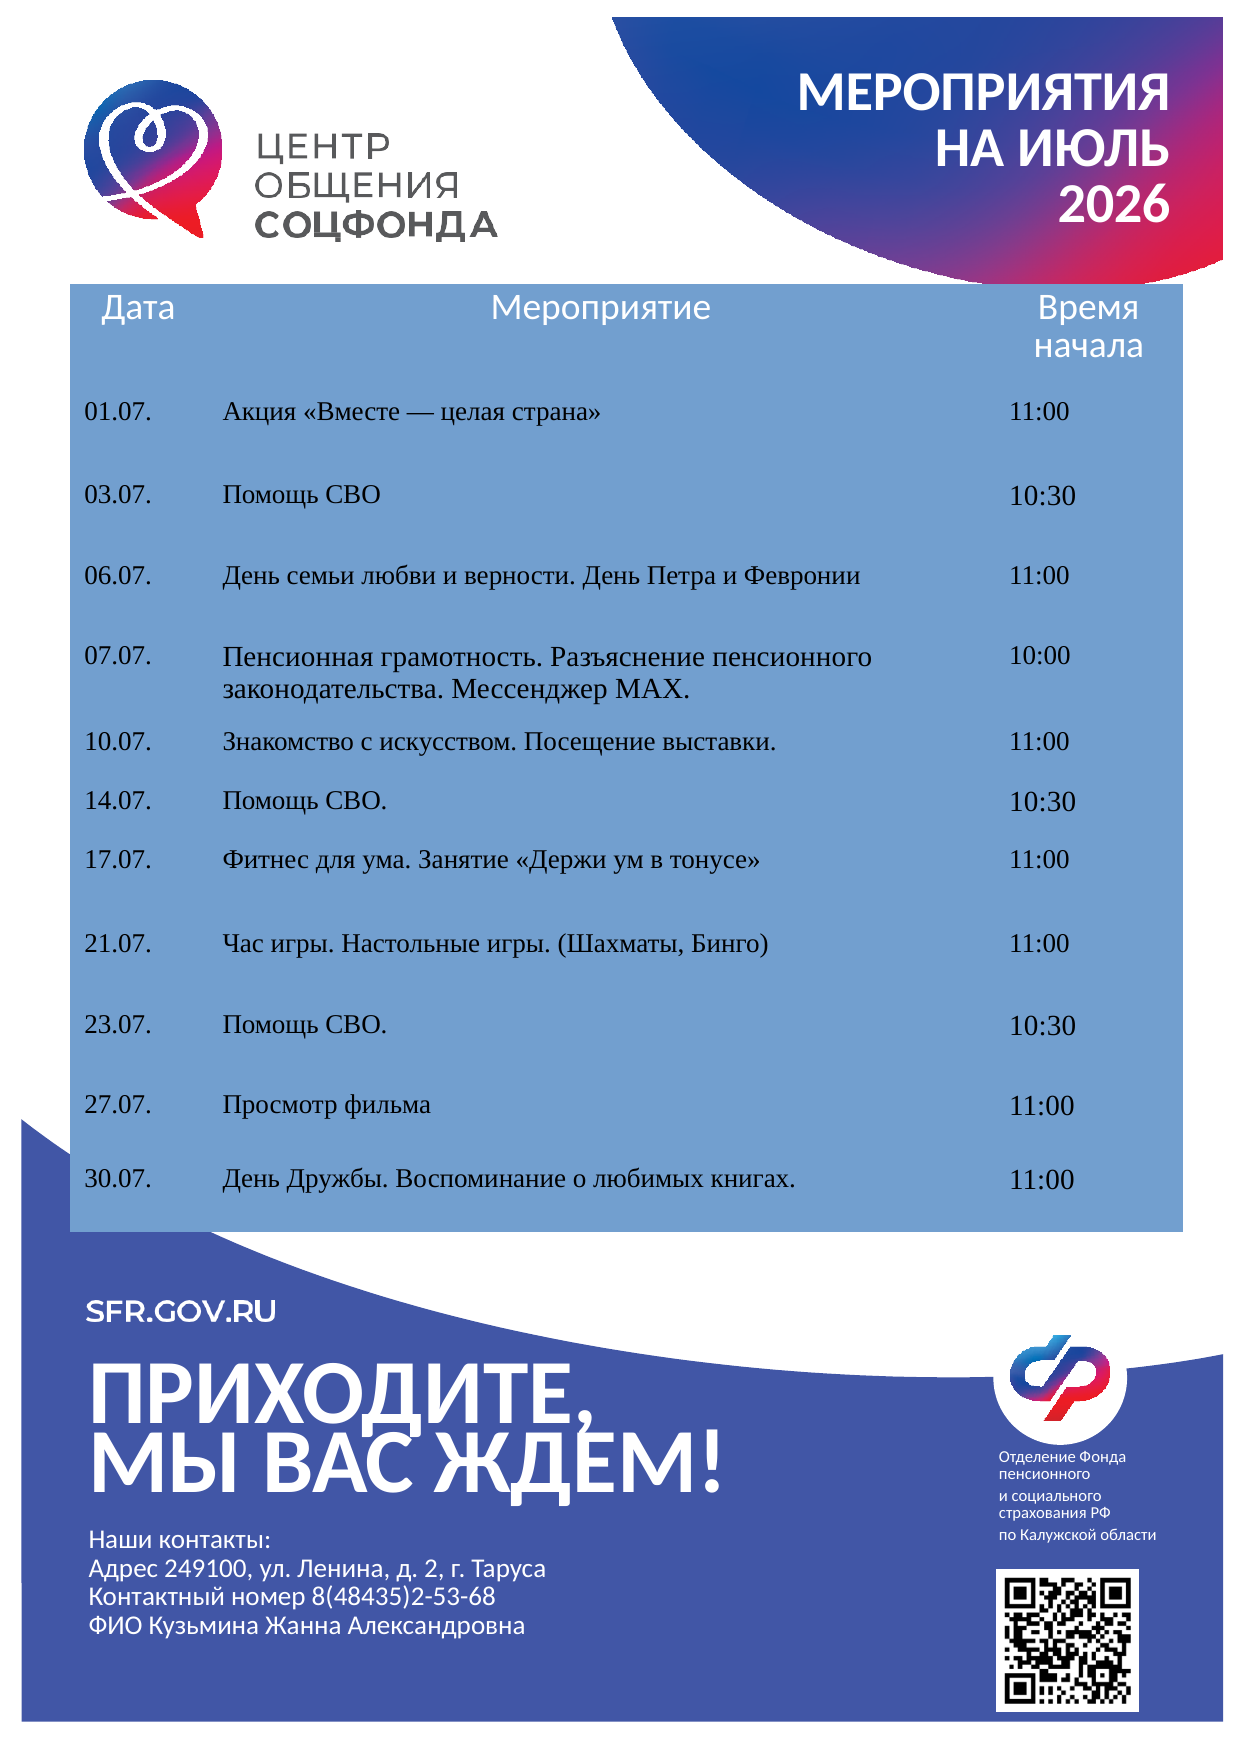

МЕРОПРИЯТИЯ
 НА ИЮЛЬ
2026
# МЕРОПРИЯТИЯ НА ИЮЛЬ 2026
| Дата | Мероприятие | Время начала |
| --- | --- | --- |
| 01.07. | Акция «Вместе — целая страна» | 11:00 |
| 03.07. | Помощь СВО | 10:30 |
| 06.07. | День семьи любви и верности. День Петра и Февронии | 11:00 |
| 07.07. | Пенсионная грамотность. Разъяснение пенсионного законодательства. Мессенджер МАХ. | 10:00 |
| 10.07. | Знакомство с искусством. Посещение выставки. | 11:00 |
| 14.07. | Помощь СВО. | 10:30 |
| 17.07. | Фитнес для ума. Занятие «Держи ум в тонусе» | 11:00 |
| 21.07. | Час игры. Настольные игры. (Шахматы, Бинго) | 11:00 |
| 23.07. | Помощь СВО. | 10:30 |
| 27.07. | Просмотр фильма | 11:00 |
| 30.07. | День Дружбы. Воспоминание о любимых книгах. | 11:00 |
ПРИХОДИТЕ, МЫ ВАС ЖДЕМ!
Наши контакты:
Адрес 249100, ул. Ленина, д. 2, г. Таруса
Контактный номер 8(48435)2-53-68
ФИО Кузьмина Жанна Александровна
Отделение Фонда пенсионного
и социального страхования РФ
по Калужской области